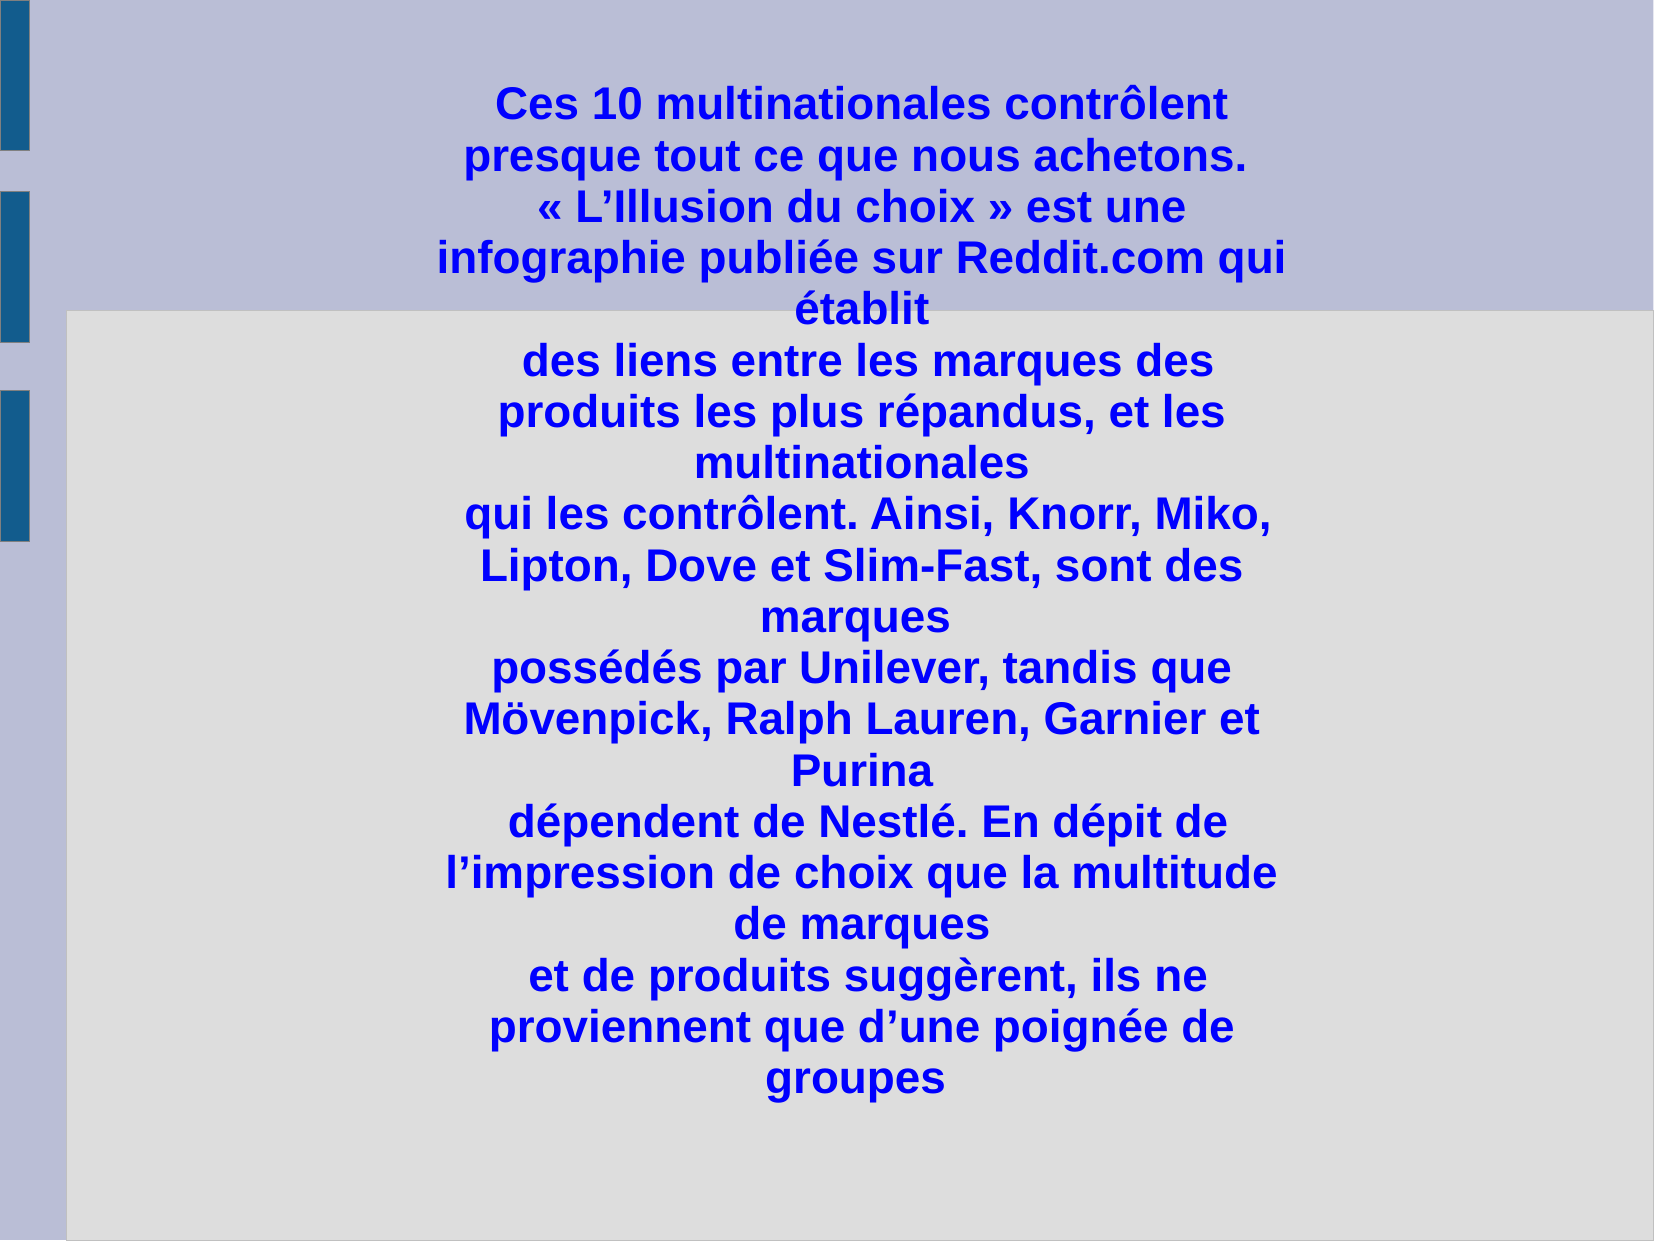

Ces 10 multinationales contrôlent presque tout ce que nous achetons.
« L’Illusion du choix » est une infographie publiée sur Reddit.com qui établit
 des liens entre les marques des produits les plus répandus, et les multinationales
 qui les contrôlent. Ainsi, Knorr, Miko, Lipton, Dove et Slim-Fast, sont des marques
possédés par Unilever, tandis que Mövenpick, Ralph Lauren, Garnier et Purina
 dépendent de Nestlé. En dépit de l’impression de choix que la multitude de marques
 et de produits suggèrent, ils ne proviennent que d’une poignée de groupes